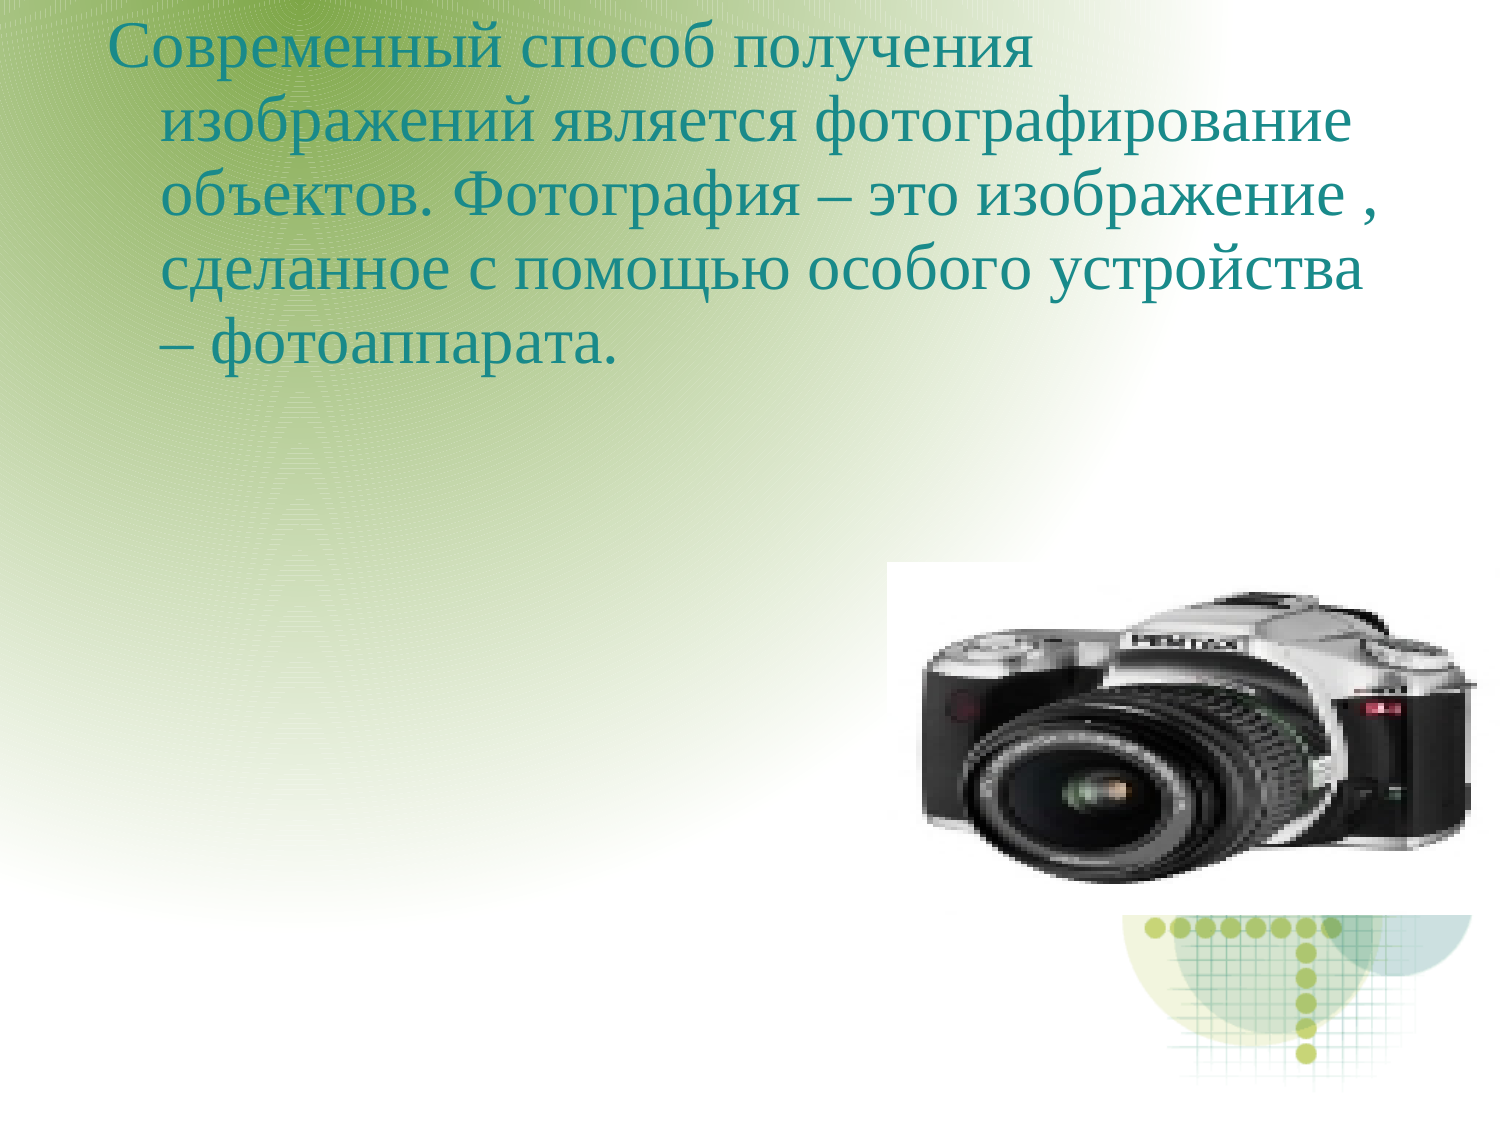

# Современный способ получения изображений является фотографирование объектов. Фотография – это изображение , сделанное с помощью особого устройства – фотоаппарата.